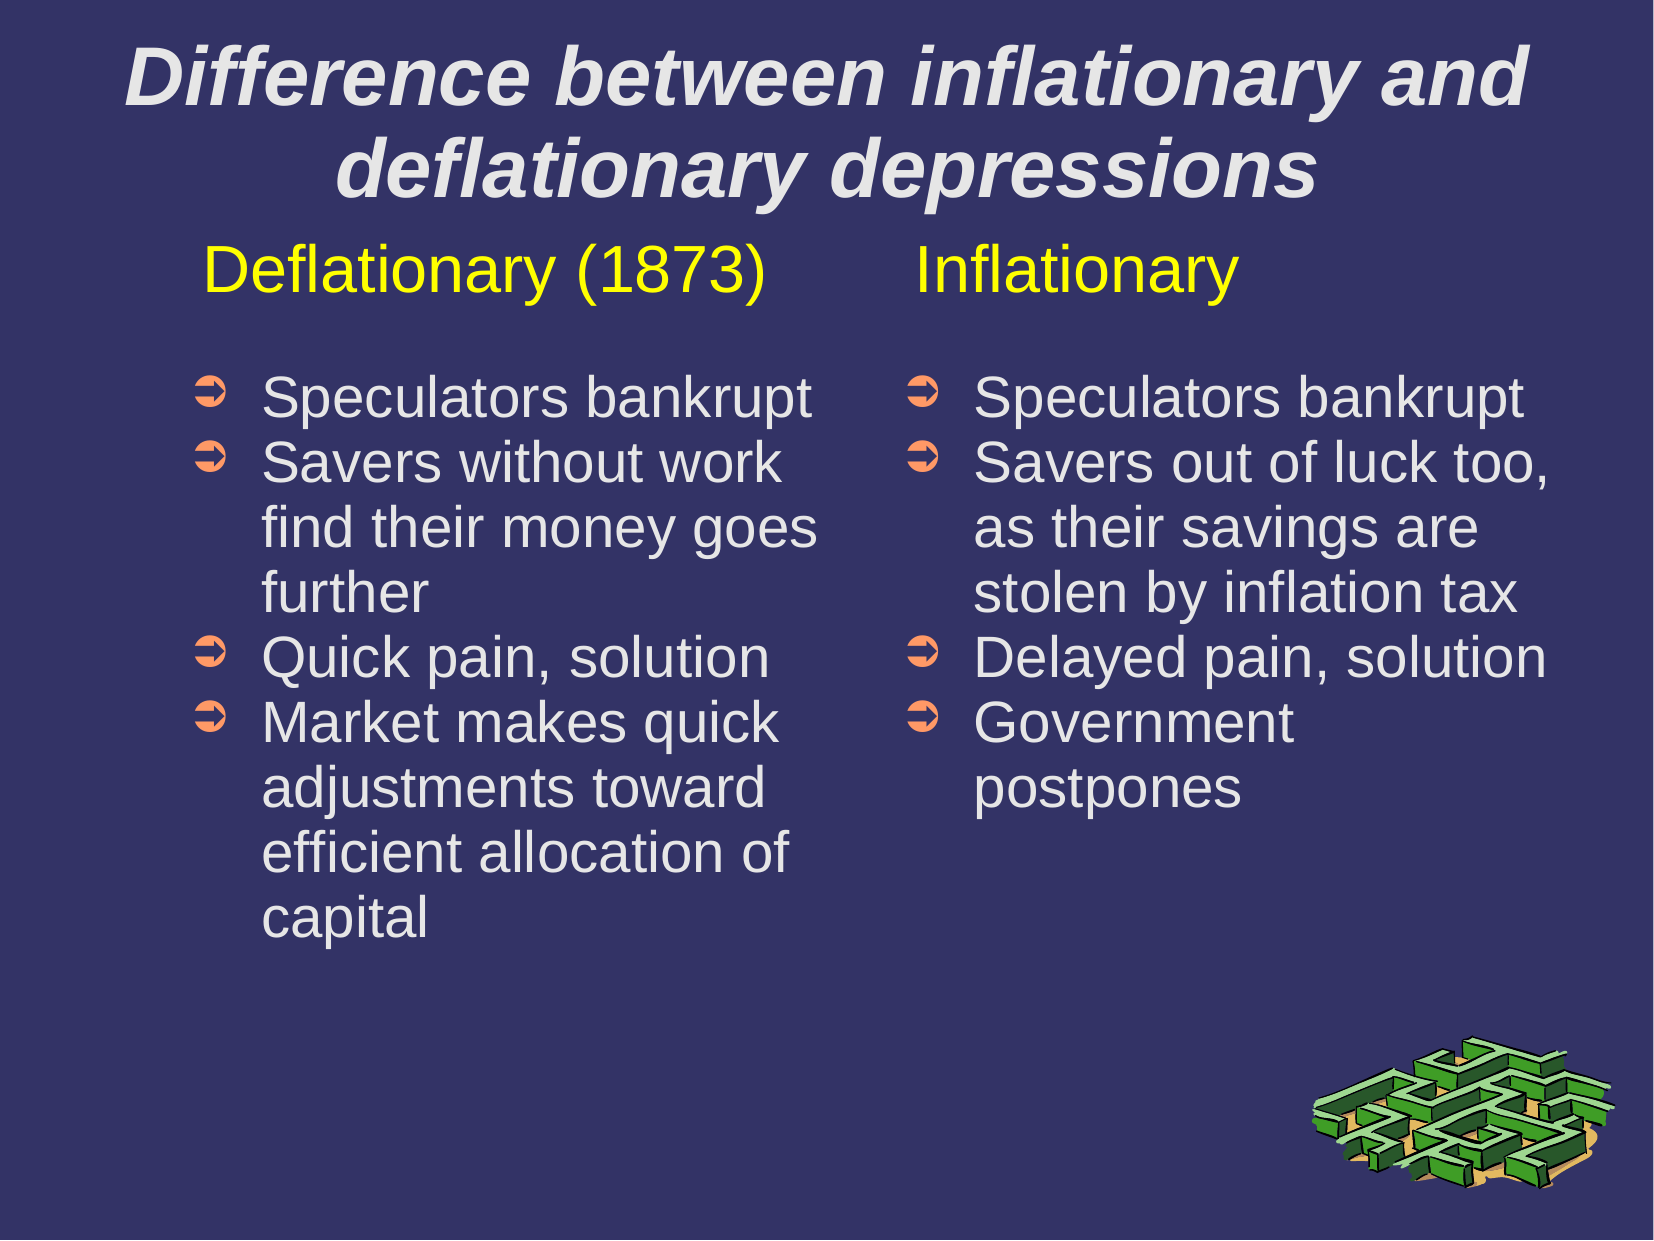

# Difference between inflationary and deflationary depressions
Deflationary (1873)
Inflationary
Speculators bankrupt
Savers without work find their money goes further
Quick pain, solution
Market makes quick adjustments toward efficient allocation of capital
Speculators bankrupt
Savers out of luck too, as their savings are stolen by inflation tax
Delayed pain, solution
Government postpones